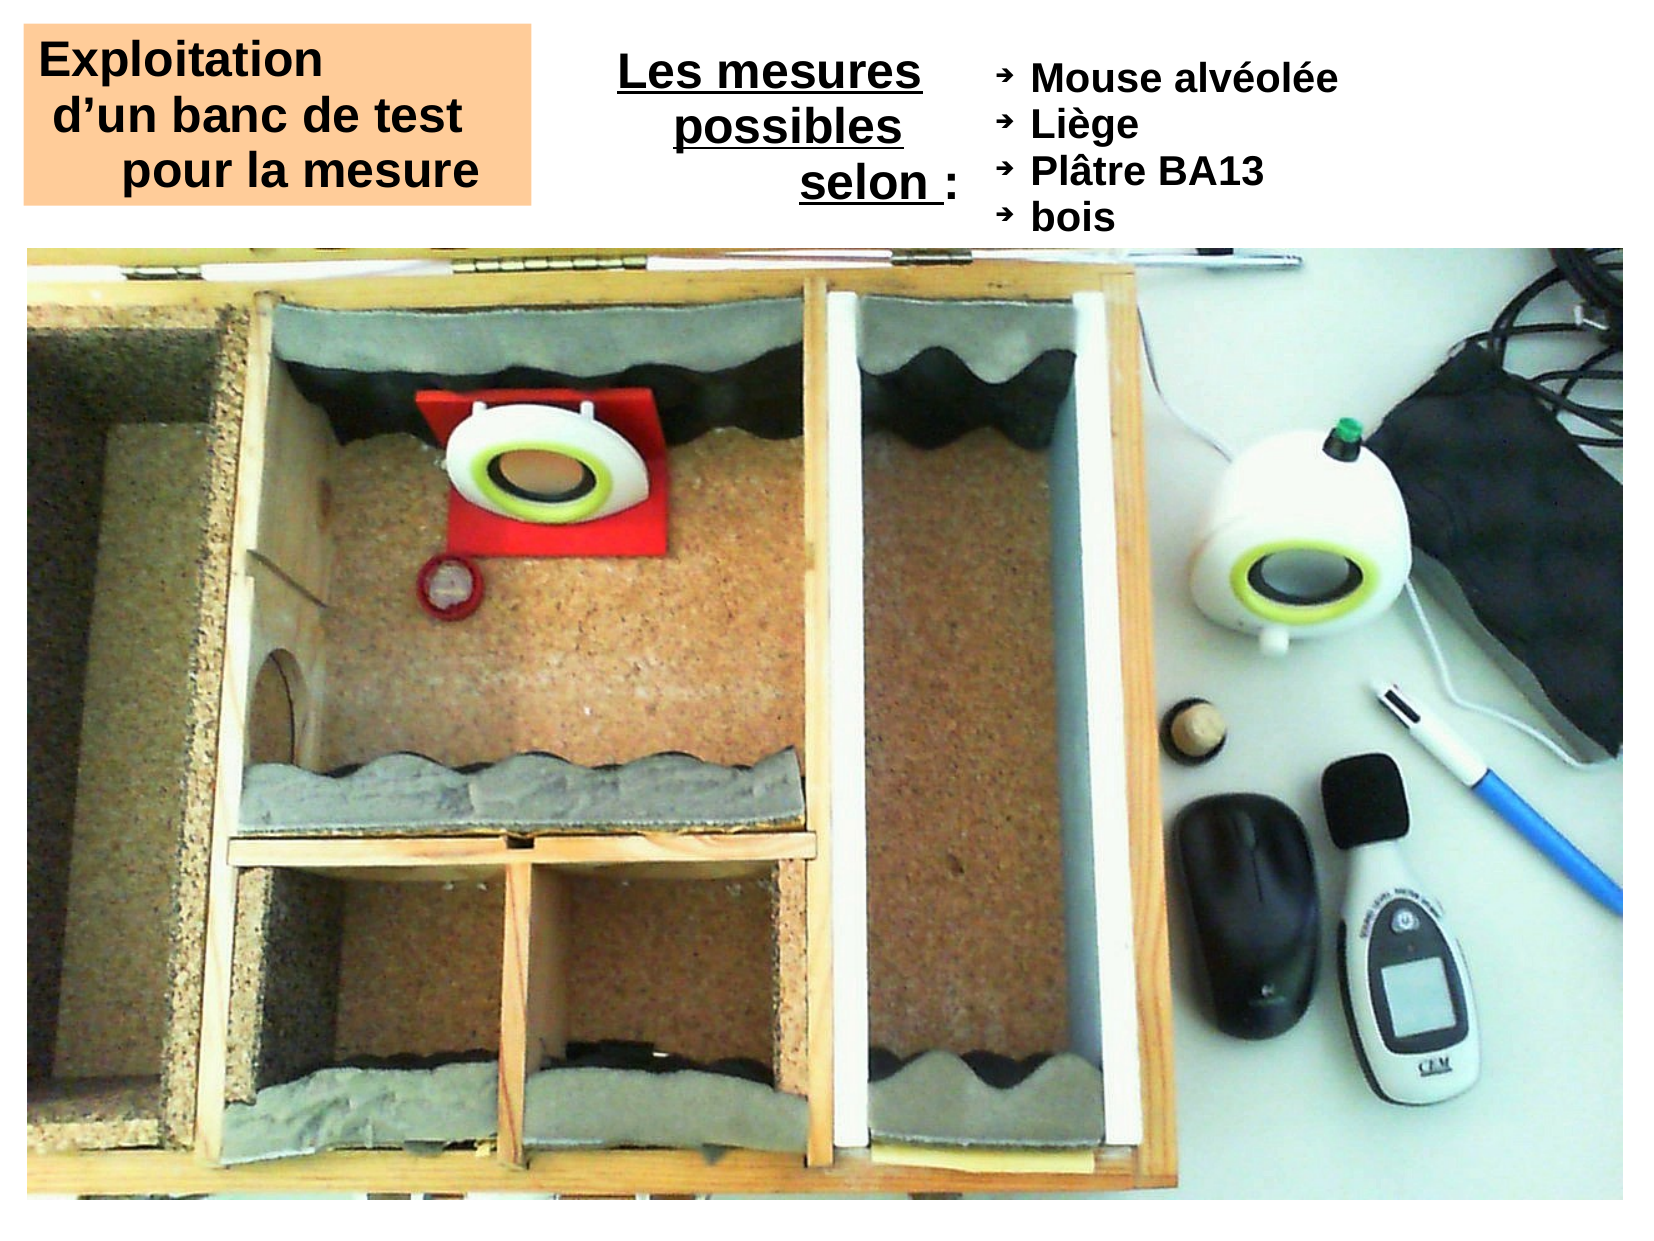

Exploitation
 d’un banc de test
 pour la mesure
Les mesures
 possibles
 selon :
Mouse alvéolée
Liège
Plâtre BA13
bois